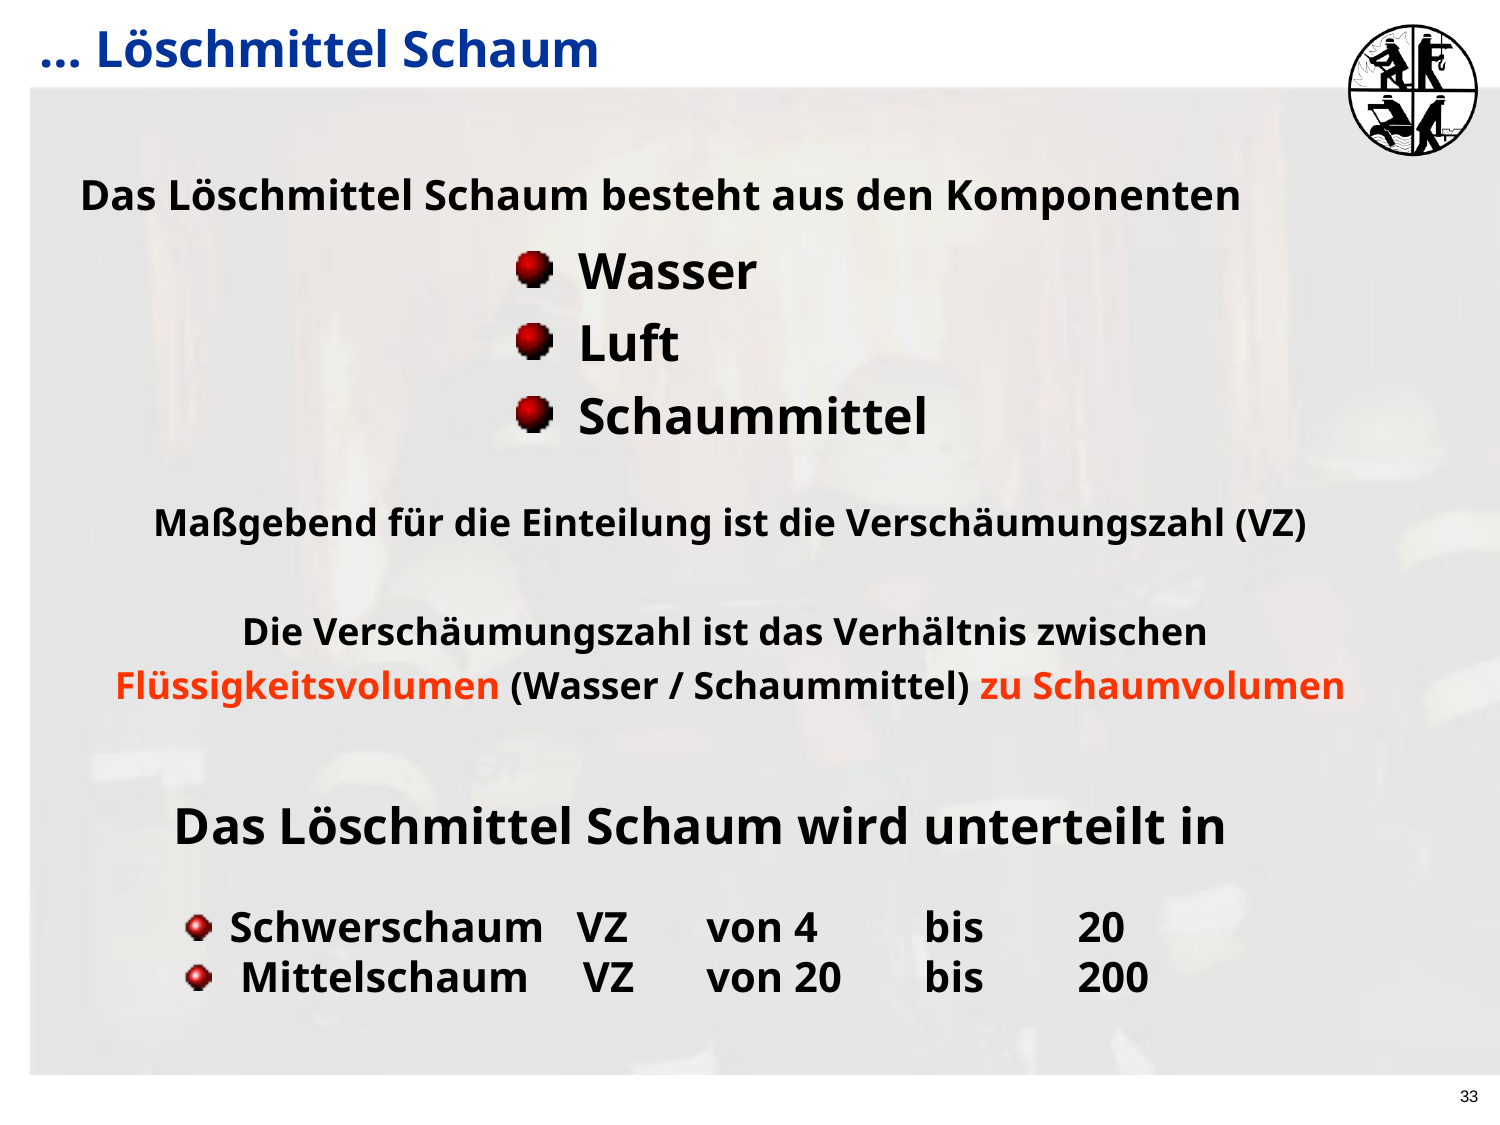

# … Löschmittel Schaum
Das Löschmittel Schaum besteht aus den Komponenten
Wasser
Luft
Schaummittel
Maßgebend für die Einteilung ist die Verschäumungszahl (VZ)
Die Verschäumungszahl ist das Verhältnis zwischen
Flüssigkeitsvolumen (Wasser / Schaummittel) zu Schaumvolumen
Das Löschmittel Schaum wird unterteilt in
Schwerschaum VZ	von 4	 bis	20
 Mittelschaum VZ	von 20	 bis	200